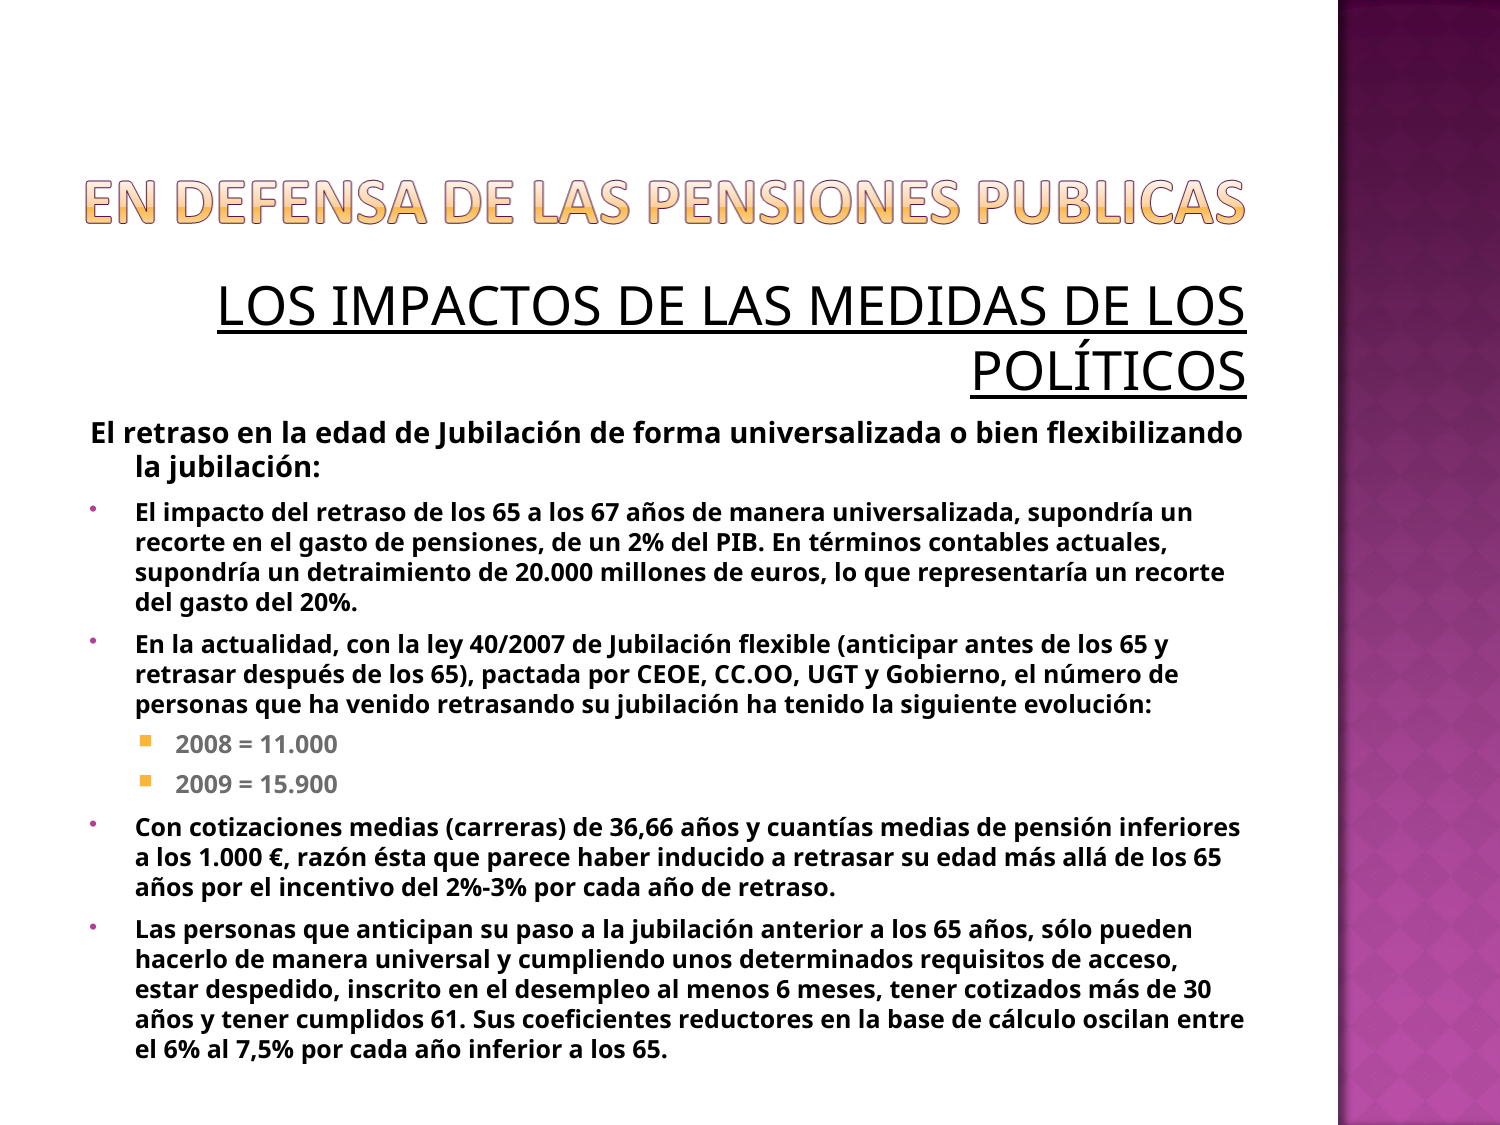

# LOS IMPACTOS DE LAS MEDIDAS DE LOS POLÍTICOS
El retraso en la edad de Jubilación de forma universalizada o bien flexibilizando la jubilación:
El impacto del retraso de los 65 a los 67 años de manera universalizada, supondría un recorte en el gasto de pensiones, de un 2% del PIB. En términos contables actuales, supondría un detraimiento de 20.000 millones de euros, lo que representaría un recorte del gasto del 20%.
En la actualidad, con la ley 40/2007 de Jubilación flexible (anticipar antes de los 65 y retrasar después de los 65), pactada por CEOE, CC.OO, UGT y Gobierno, el número de personas que ha venido retrasando su jubilación ha tenido la siguiente evolución:
2008 = 11.000
2009 = 15.900
Con cotizaciones medias (carreras) de 36,66 años y cuantías medias de pensión inferiores a los 1.000 €, razón ésta que parece haber inducido a retrasar su edad más allá de los 65 años por el incentivo del 2%-3% por cada año de retraso.
Las personas que anticipan su paso a la jubilación anterior a los 65 años, sólo pueden hacerlo de manera universal y cumpliendo unos determinados requisitos de acceso, estar despedido, inscrito en el desempleo al menos 6 meses, tener cotizados más de 30 años y tener cumplidos 61. Sus coeficientes reductores en la base de cálculo oscilan entre el 6% al 7,5% por cada año inferior a los 65.